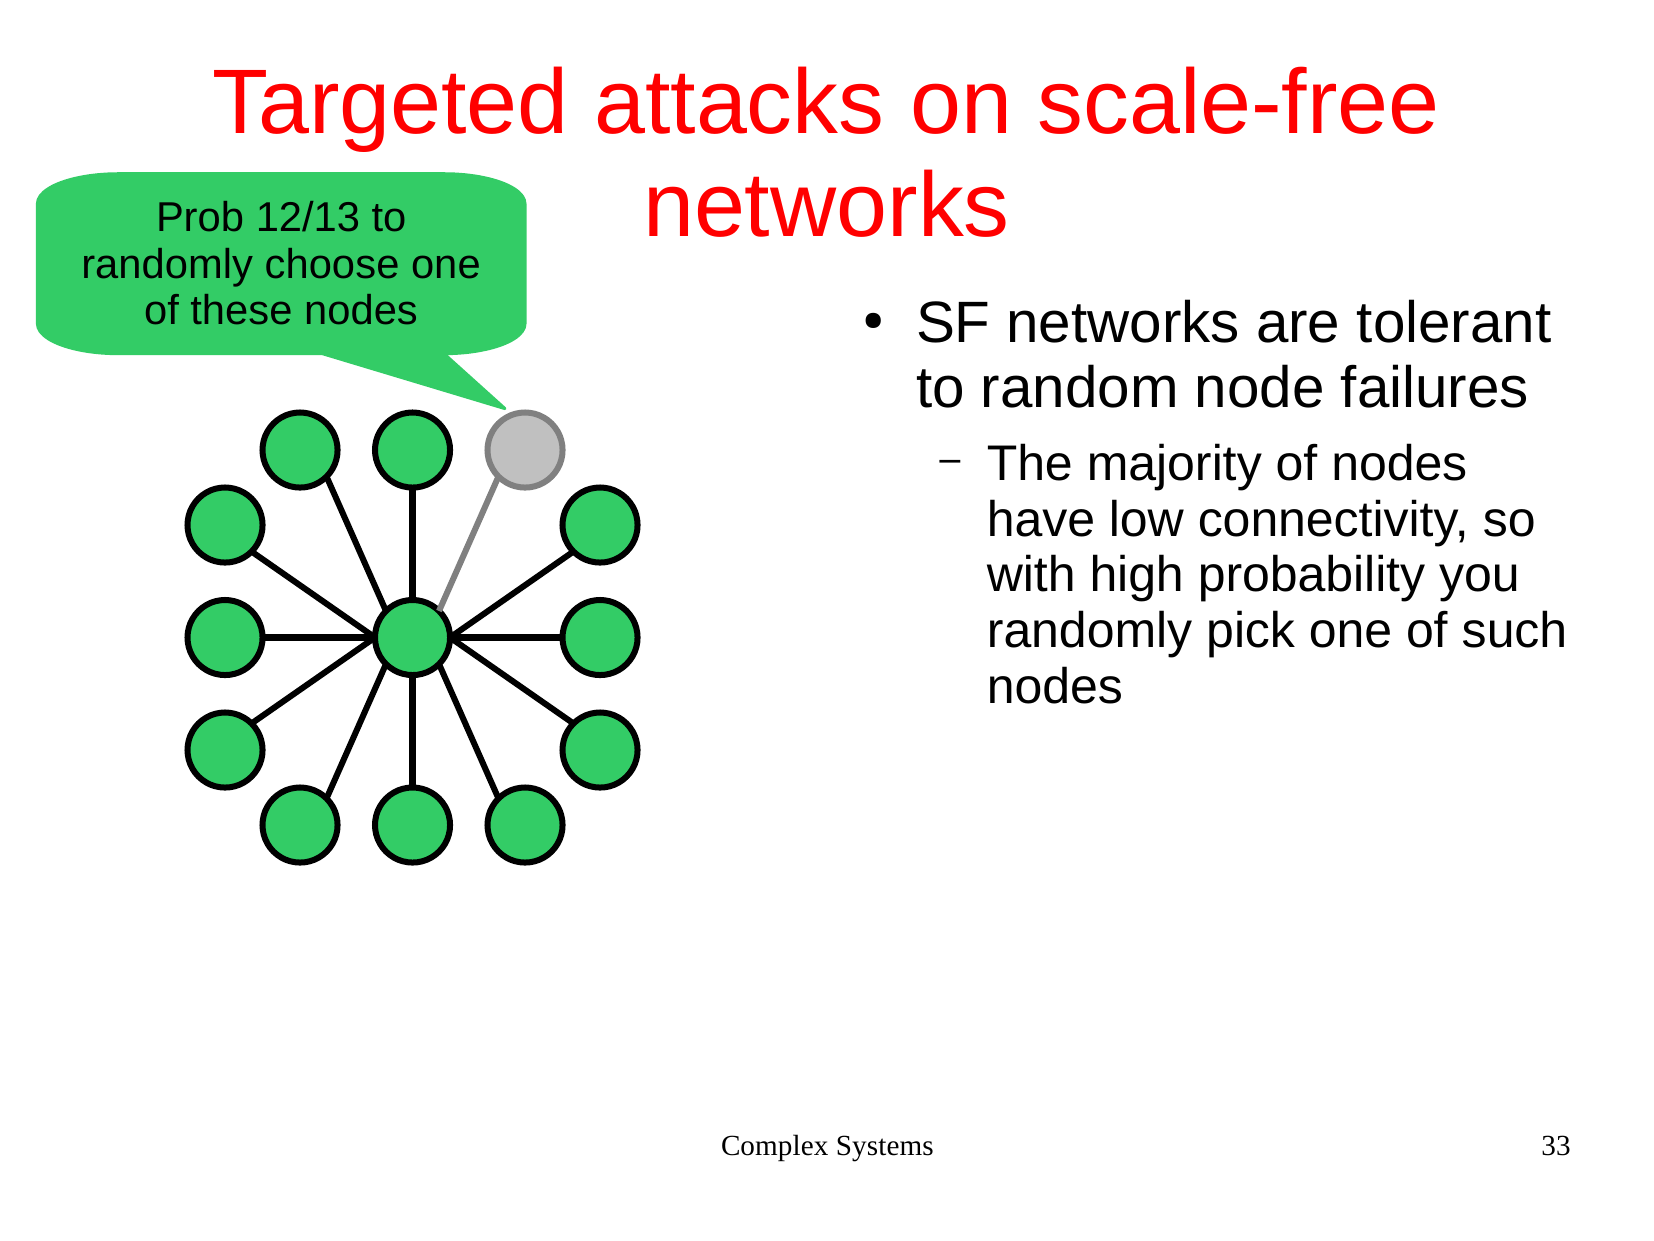

# Targeted attacks on scale-free networks
Prob 12/13 to randomly choose one of these nodes
SF networks are tolerant to random node failures
The majority of nodes have low connectivity, so with high probability you randomly pick one of such nodes
Complex Systems
33